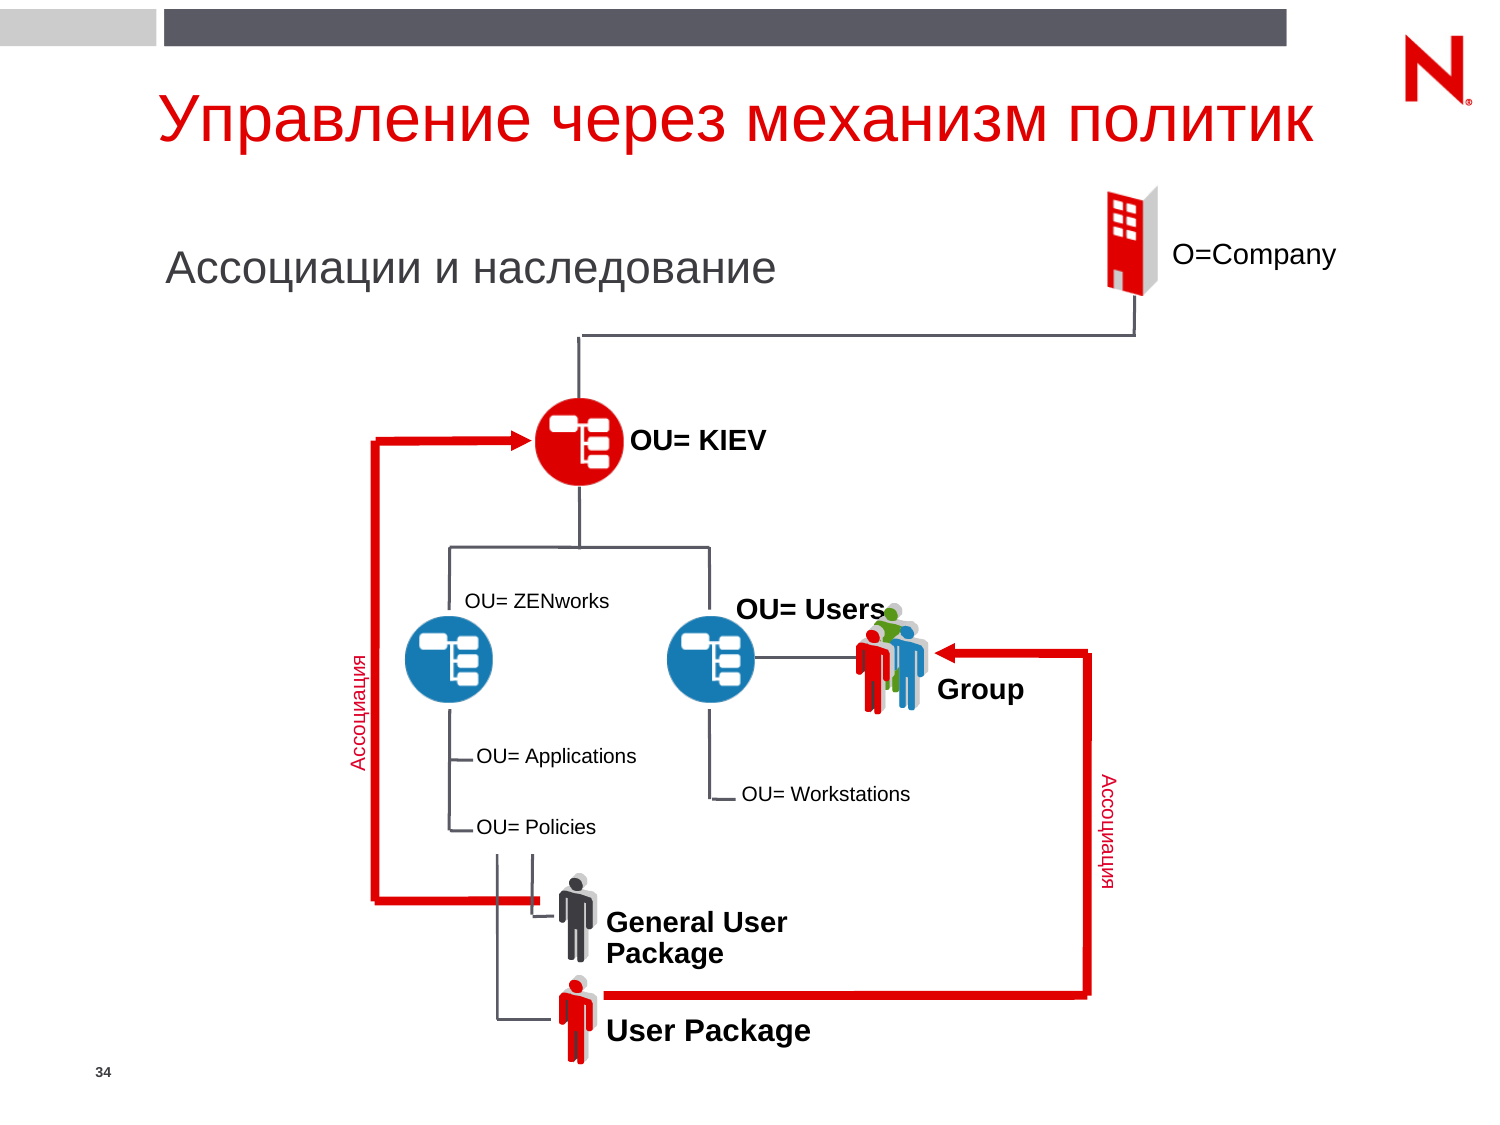

# Управление через механизм политик
O=Company
Ассоциации и наследование
OU= KIEV
Ассоциация
Ассоциация
OU= ZENworks
OU= Users
 Group
OU= Applications
OU= Workstations
OU= Policies
General User Package
User Package